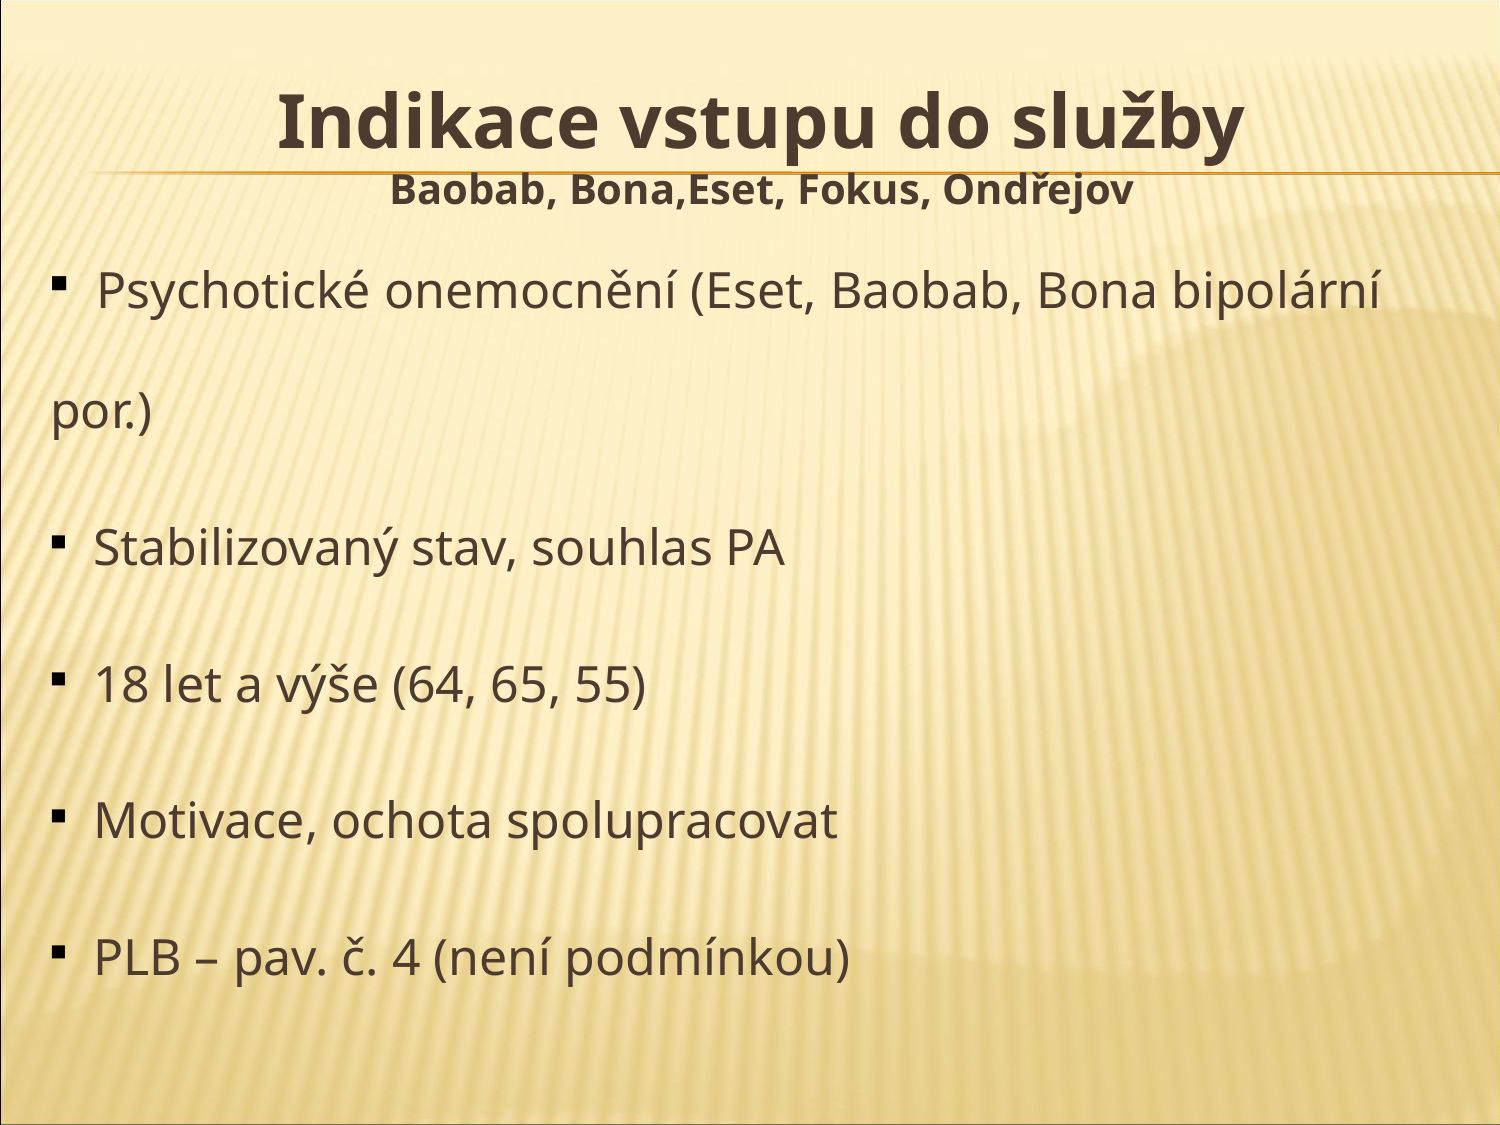

# Indikace vstupu do služby Baobab, Bona,Eset, Fokus, Ondřejov
 Psychotické onemocnění (Eset, Baobab, Bona bipolární por.)
 Stabilizovaný stav, souhlas PA
 18 let a výše (64, 65, 55)
 Motivace, ochota spolupracovat
 PLB – pav. č. 4 (není podmínkou)